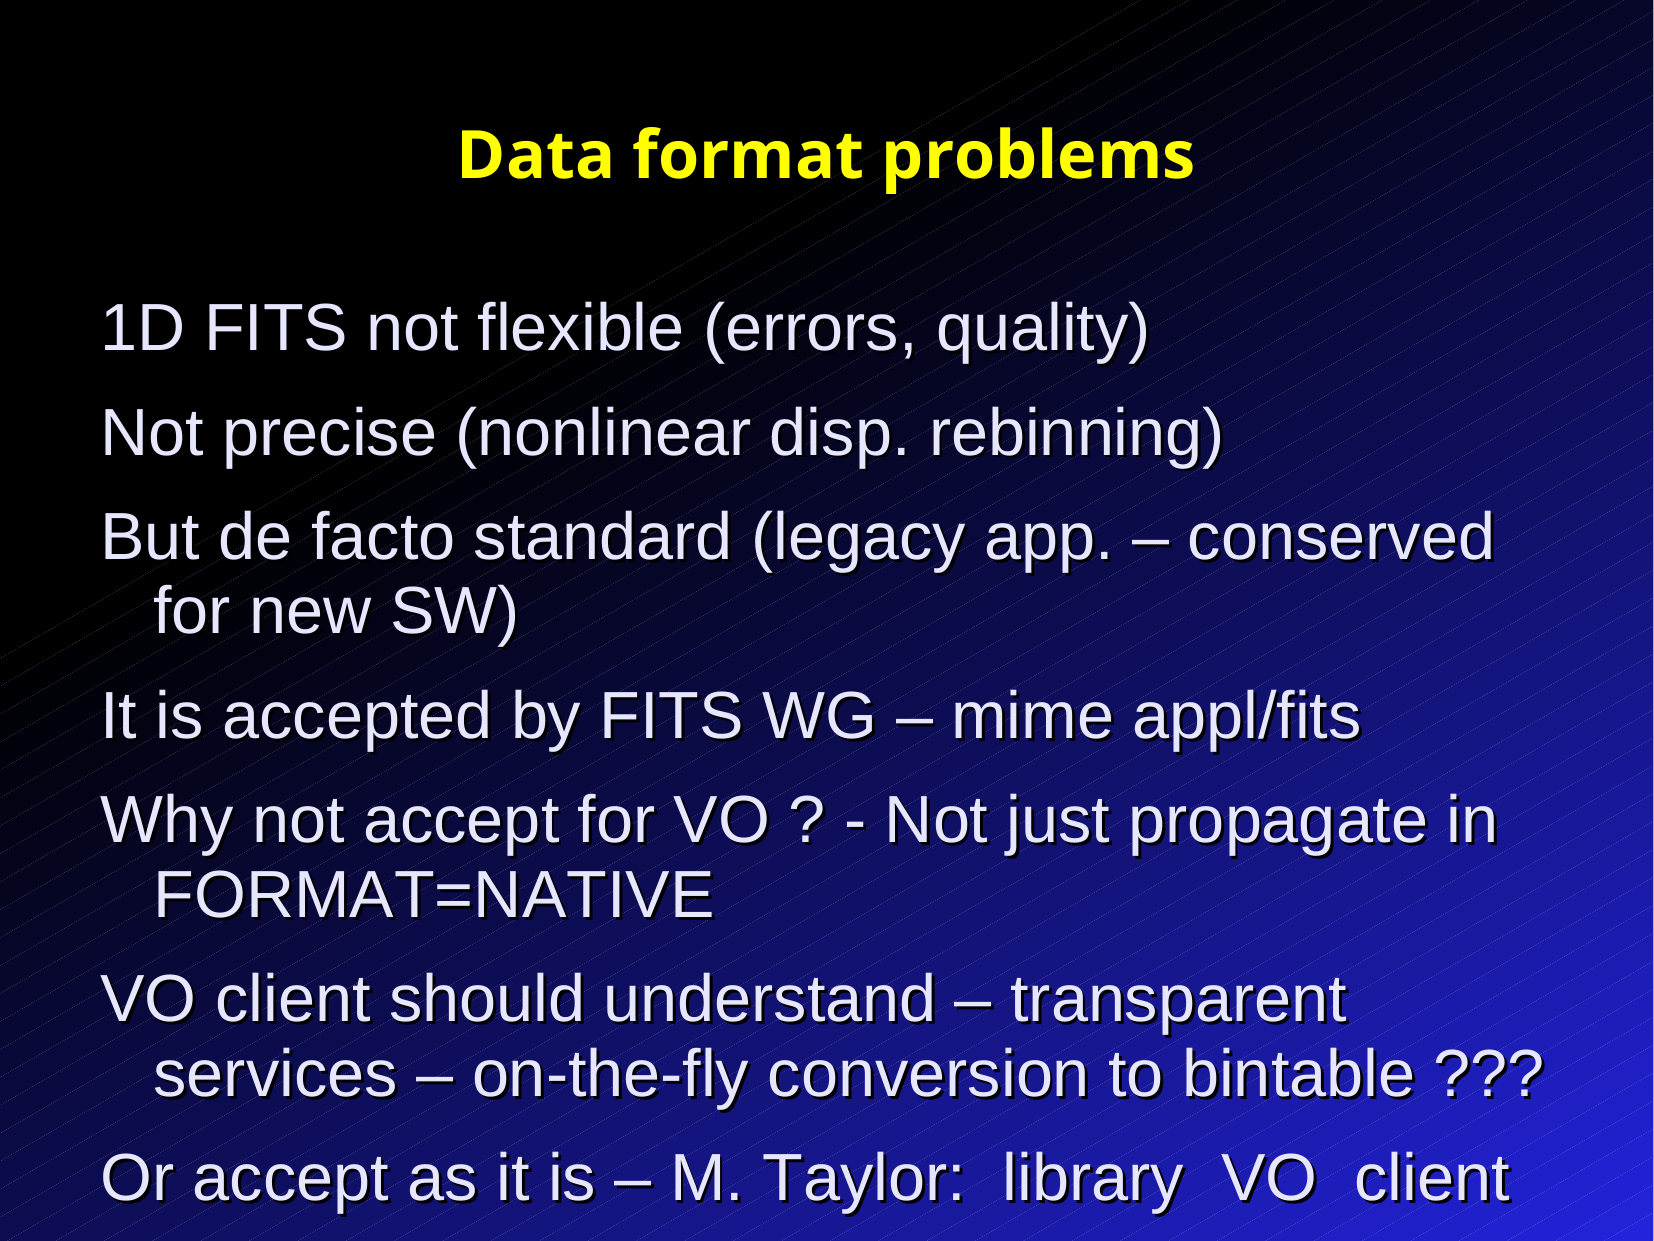

# Data format problems
1D FITS not flexible (errors, quality)
Not precise (nonlinear disp. rebinning)
But de facto standard (legacy app. – conserved for new SW)
It is accepted by FITS WG – mime appl/fits
Why not accept for VO ? - Not just propagate in FORMAT=NATIVE
VO client should understand – transparent services – on-the-fly conversion to bintable ???
Or accept as it is – M. Taylor: library VO client